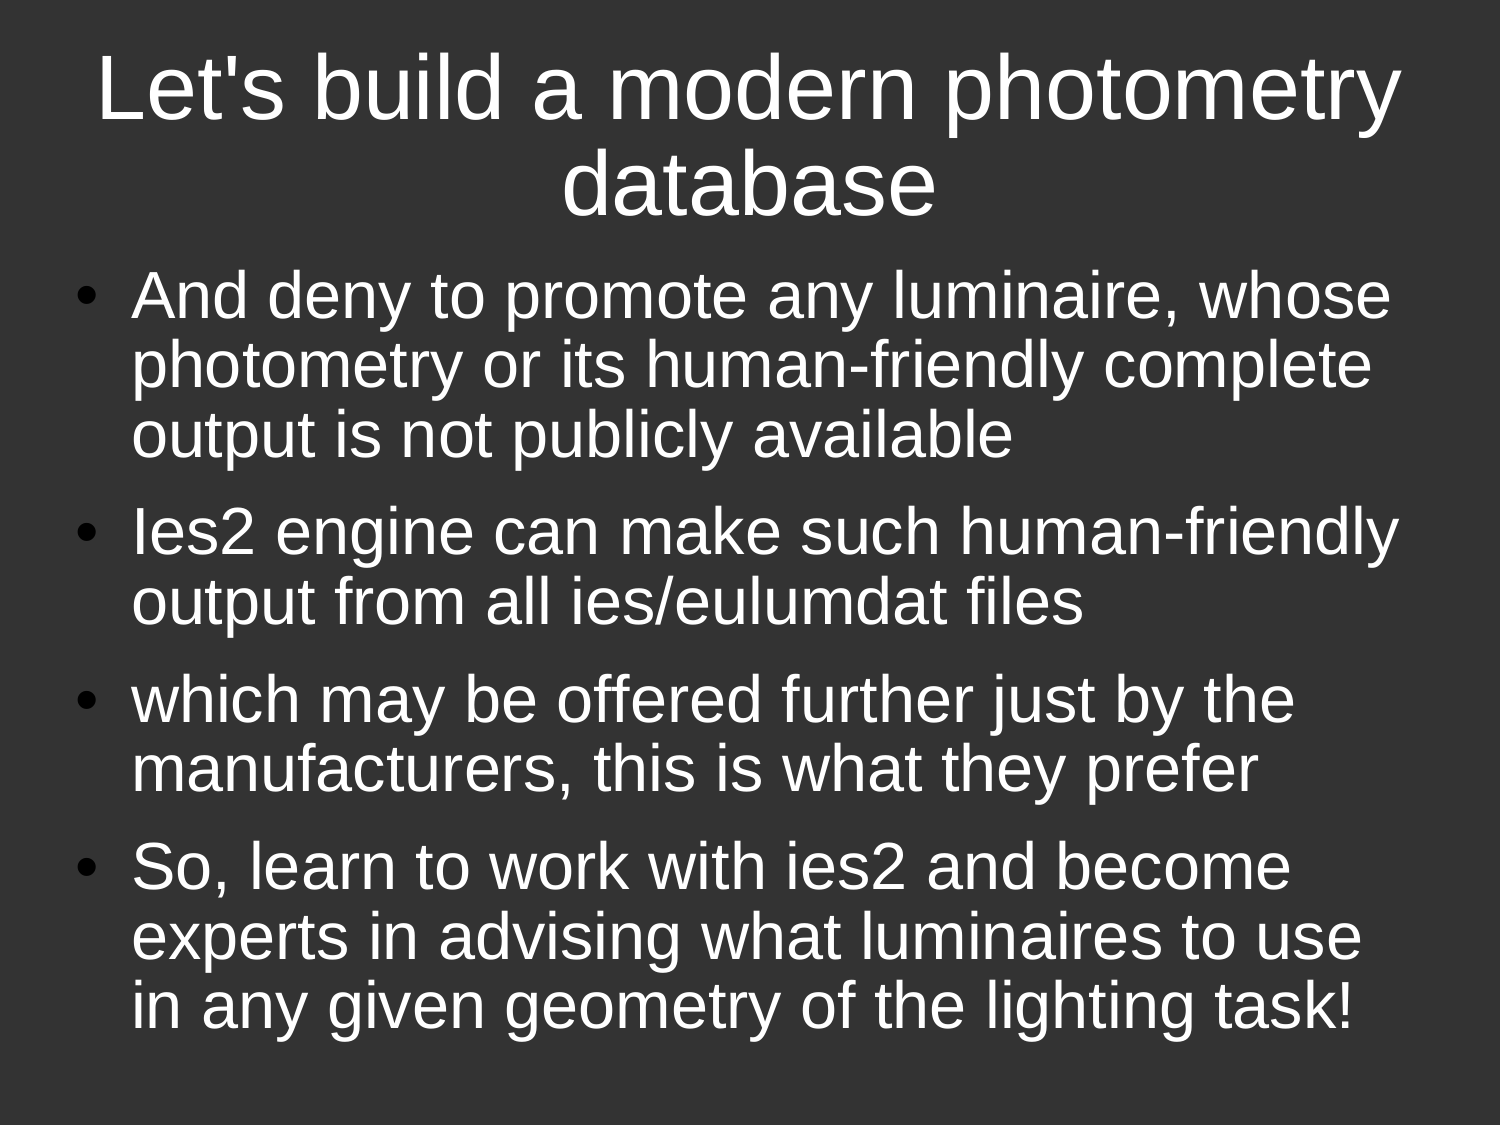

# Let's build a modern photometry database
And deny to promote any luminaire, whose photometry or its human-friendly complete output is not publicly available
Ies2 engine can make such human-friendly output from all ies/eulumdat files
which may be offered further just by the manufacturers, this is what they prefer
So, learn to work with ies2 and become experts in advising what luminaires to use in any given geometry of the lighting task!